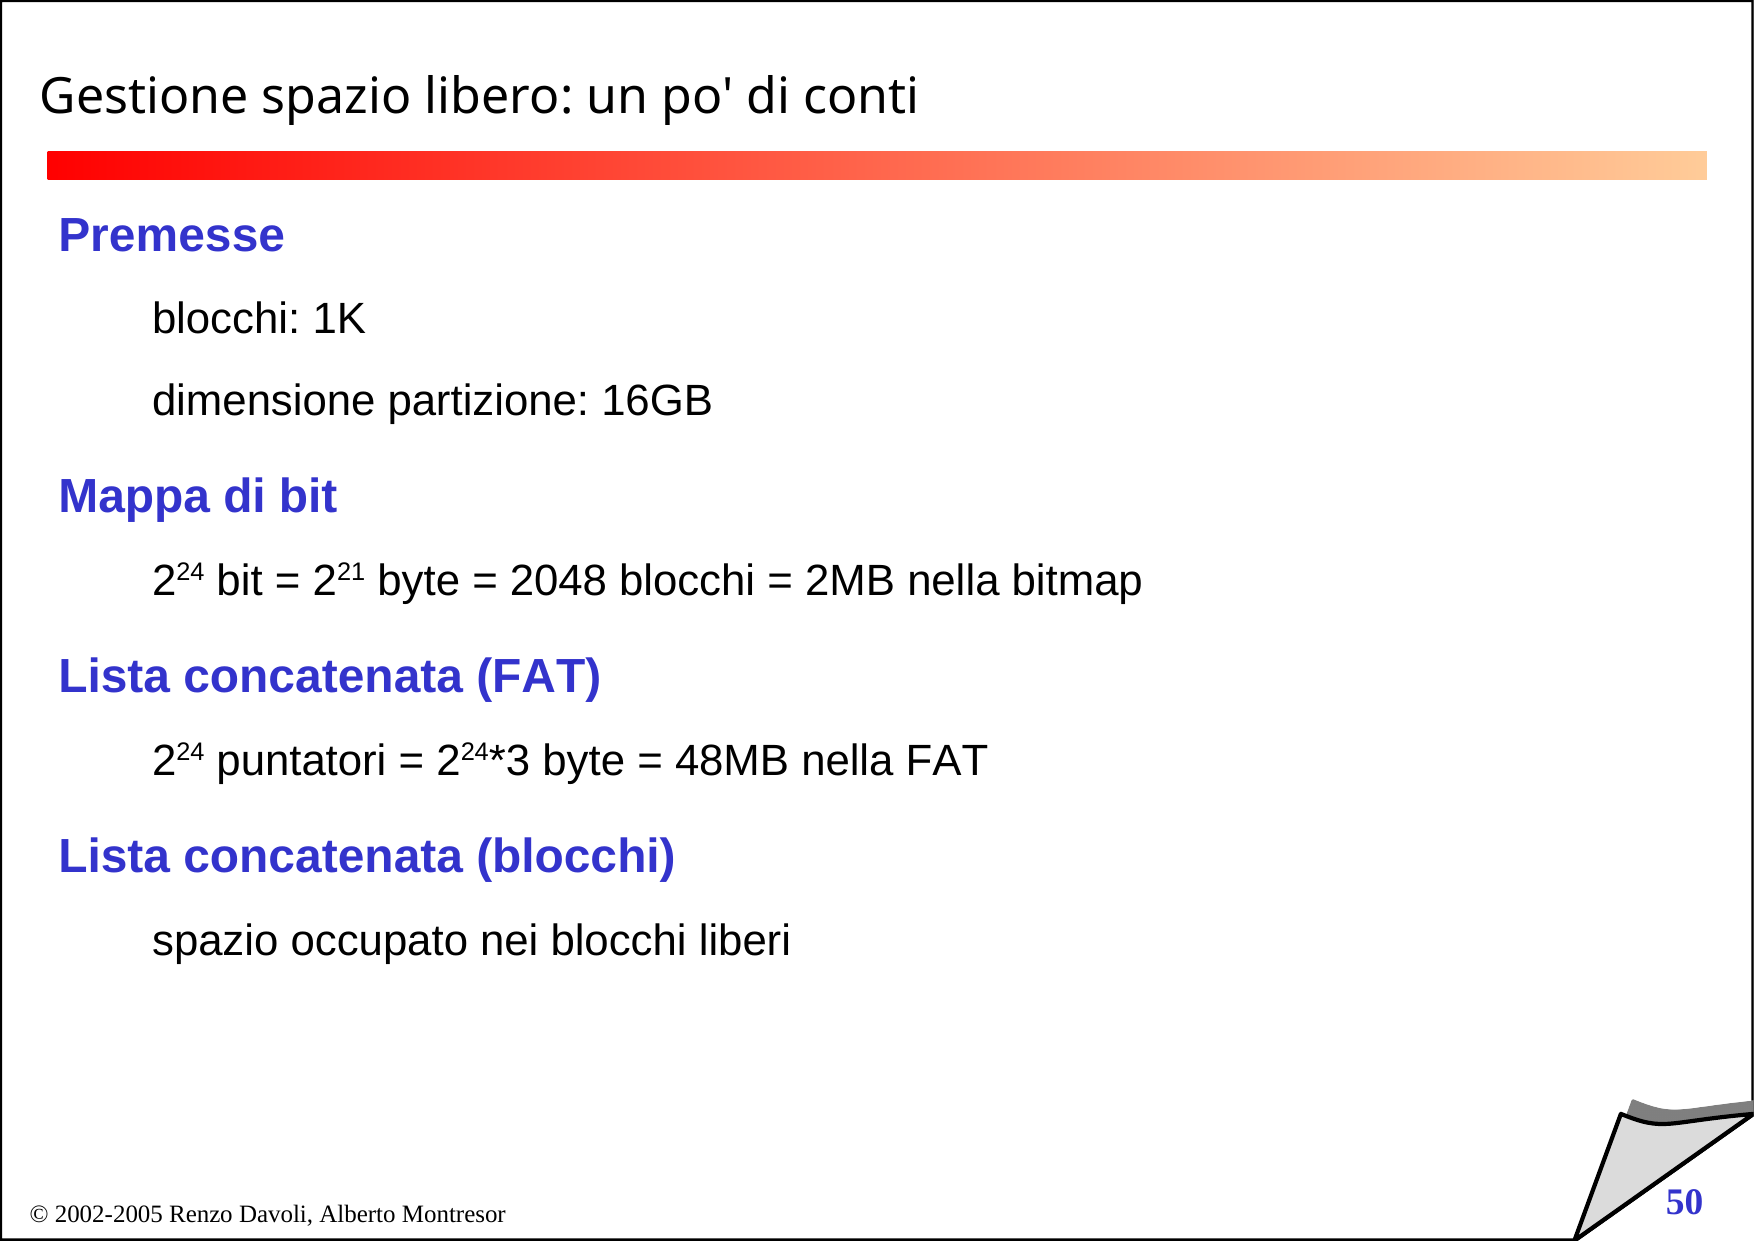

# Gestione spazio libero: un po' di conti
Premesse
blocchi: 1K
dimensione partizione: 16GB
Mappa di bit
224 bit = 221 byte = 2048 blocchi = 2MB nella bitmap
Lista concatenata (FAT)
224 puntatori = 224*3 byte = 48MB nella FAT
Lista concatenata (blocchi)
spazio occupato nei blocchi liberi